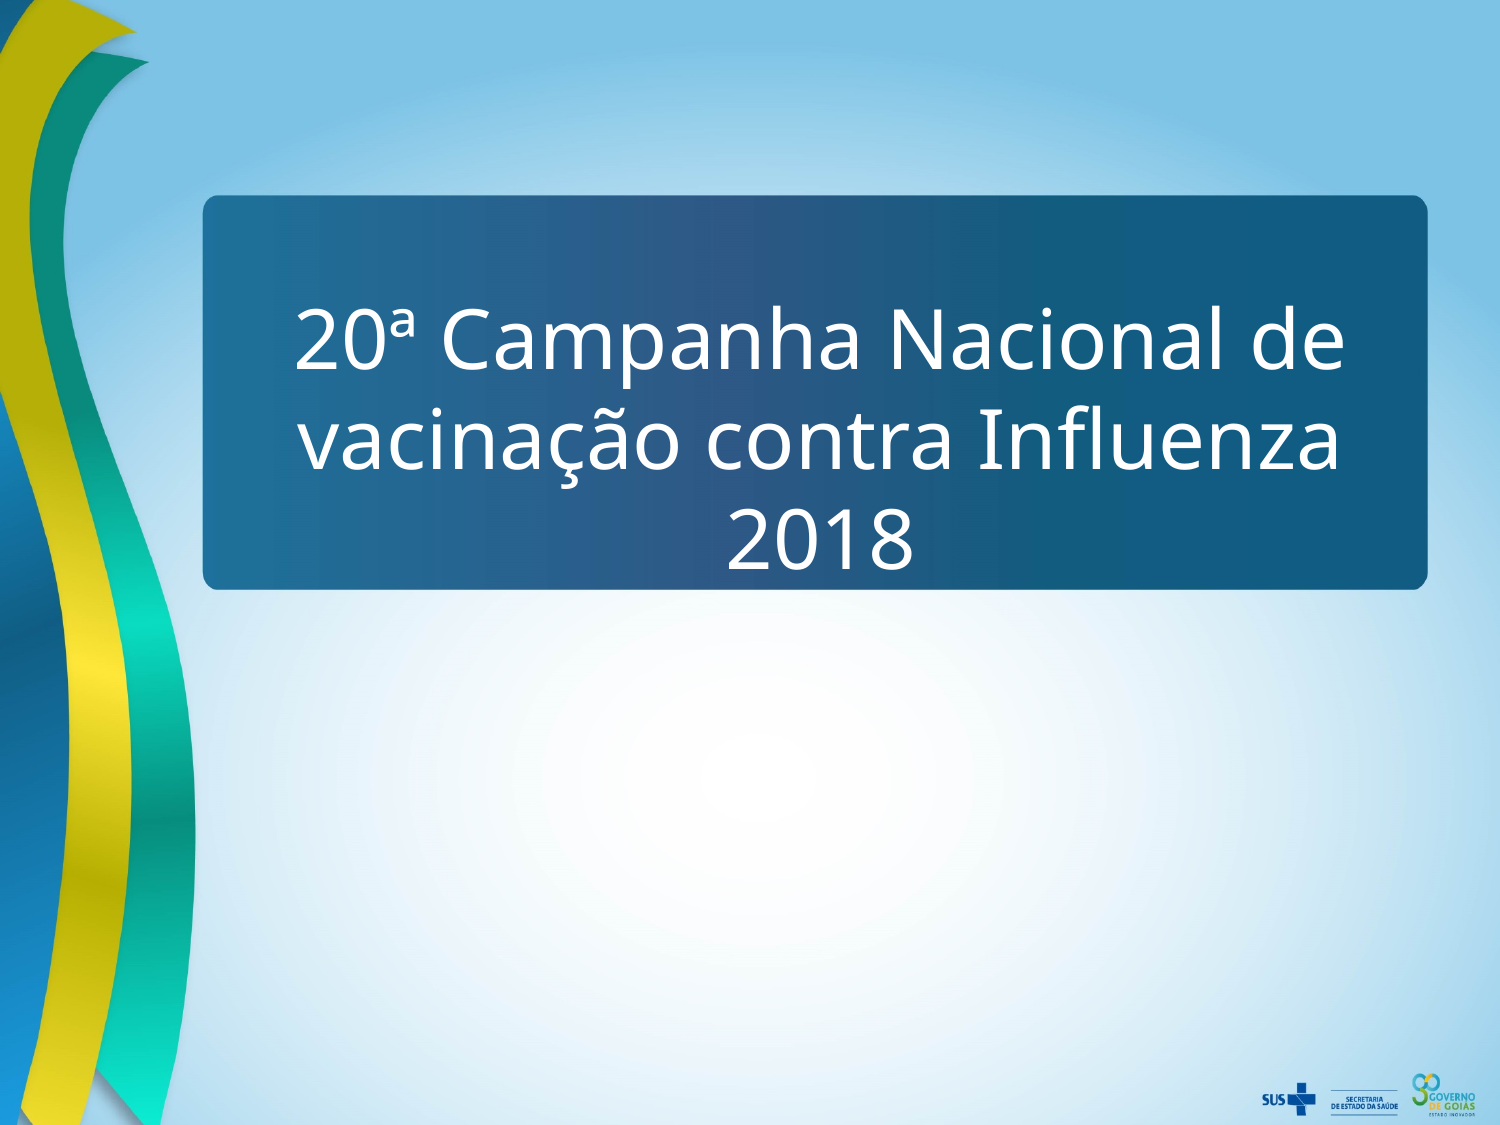

20ª Campanha Nacional de vacinação contra Influenza 2018